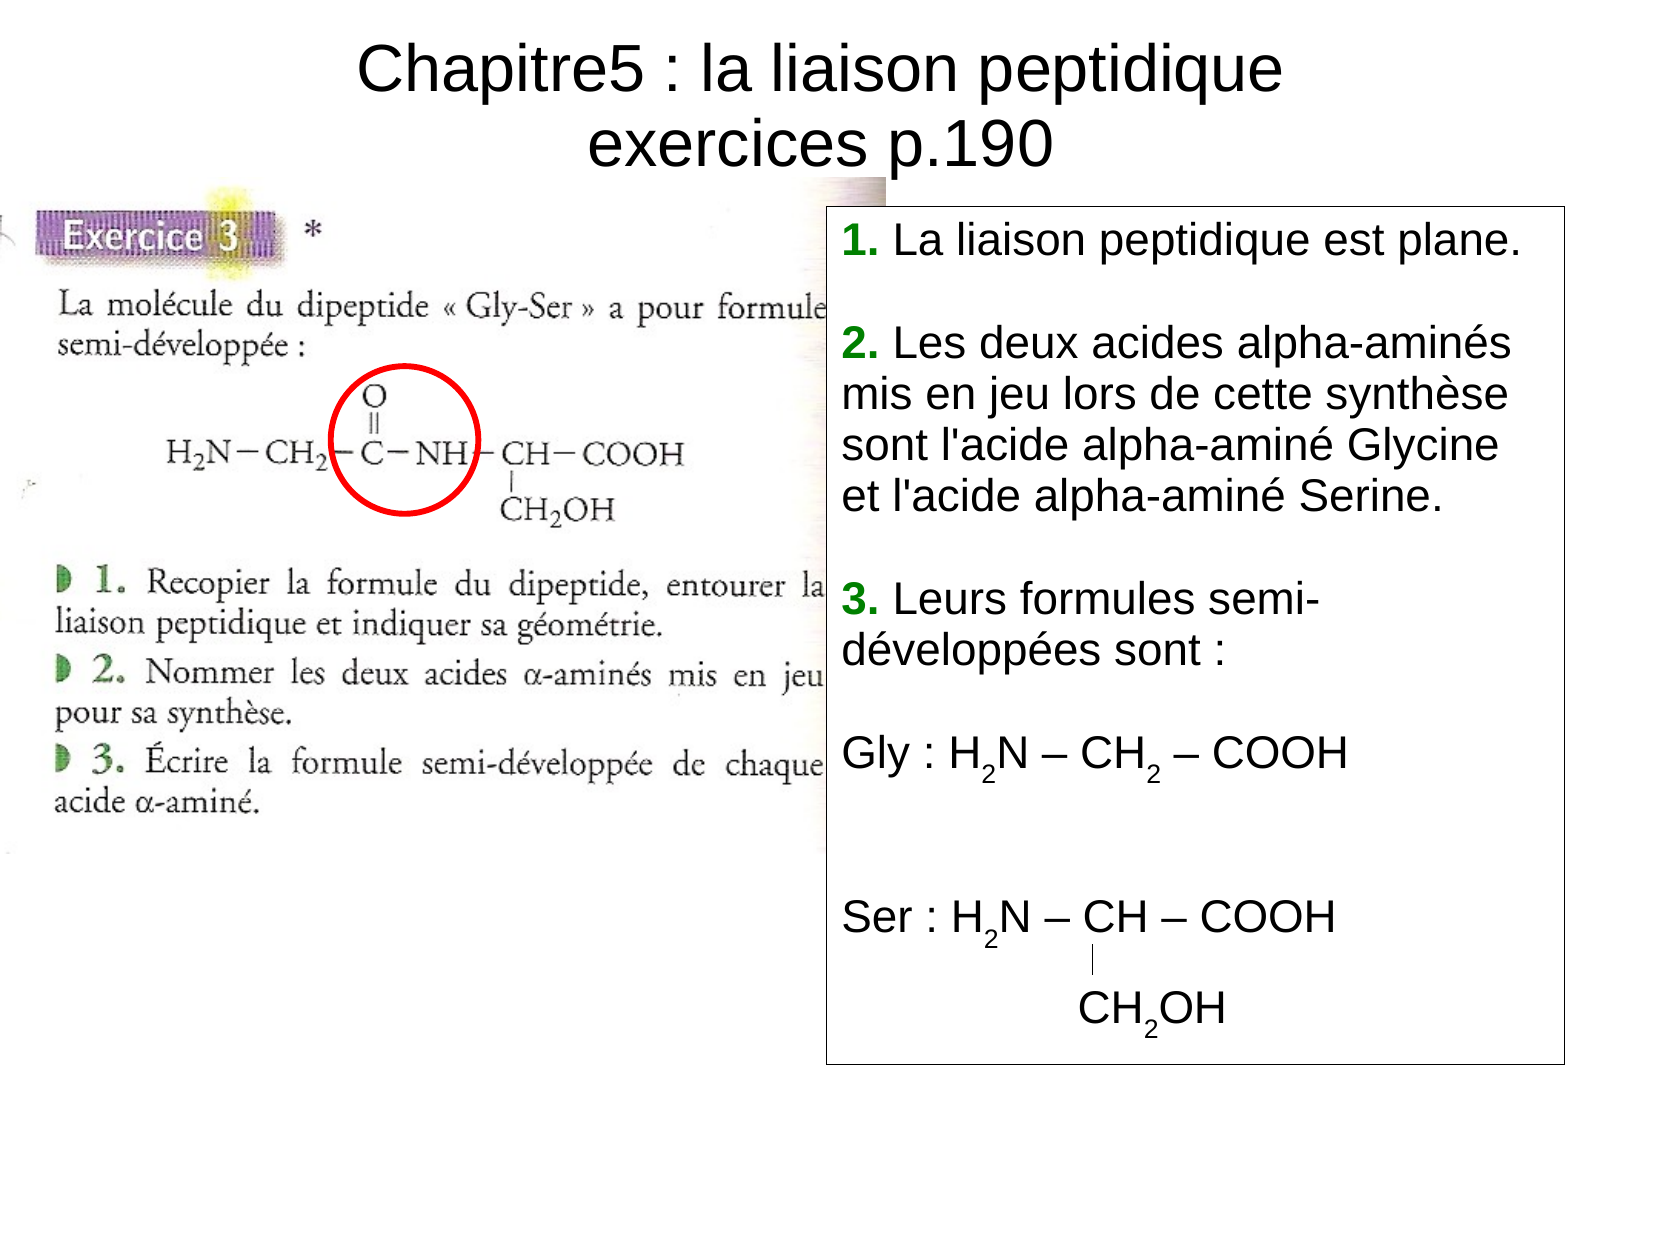

# Chapitre5 : la liaison peptidique exercices p.190
1. La liaison peptidique est plane.
2. Les deux acides alpha-aminés mis en jeu lors de cette synthèse sont l'acide alpha-aminé Glycine et l'acide alpha-aminé Serine.
3. Leurs formules semi-développées sont :
Gly : H2N – CH2 – COOH
Ser : H2N – CH – COOH
CH2OH